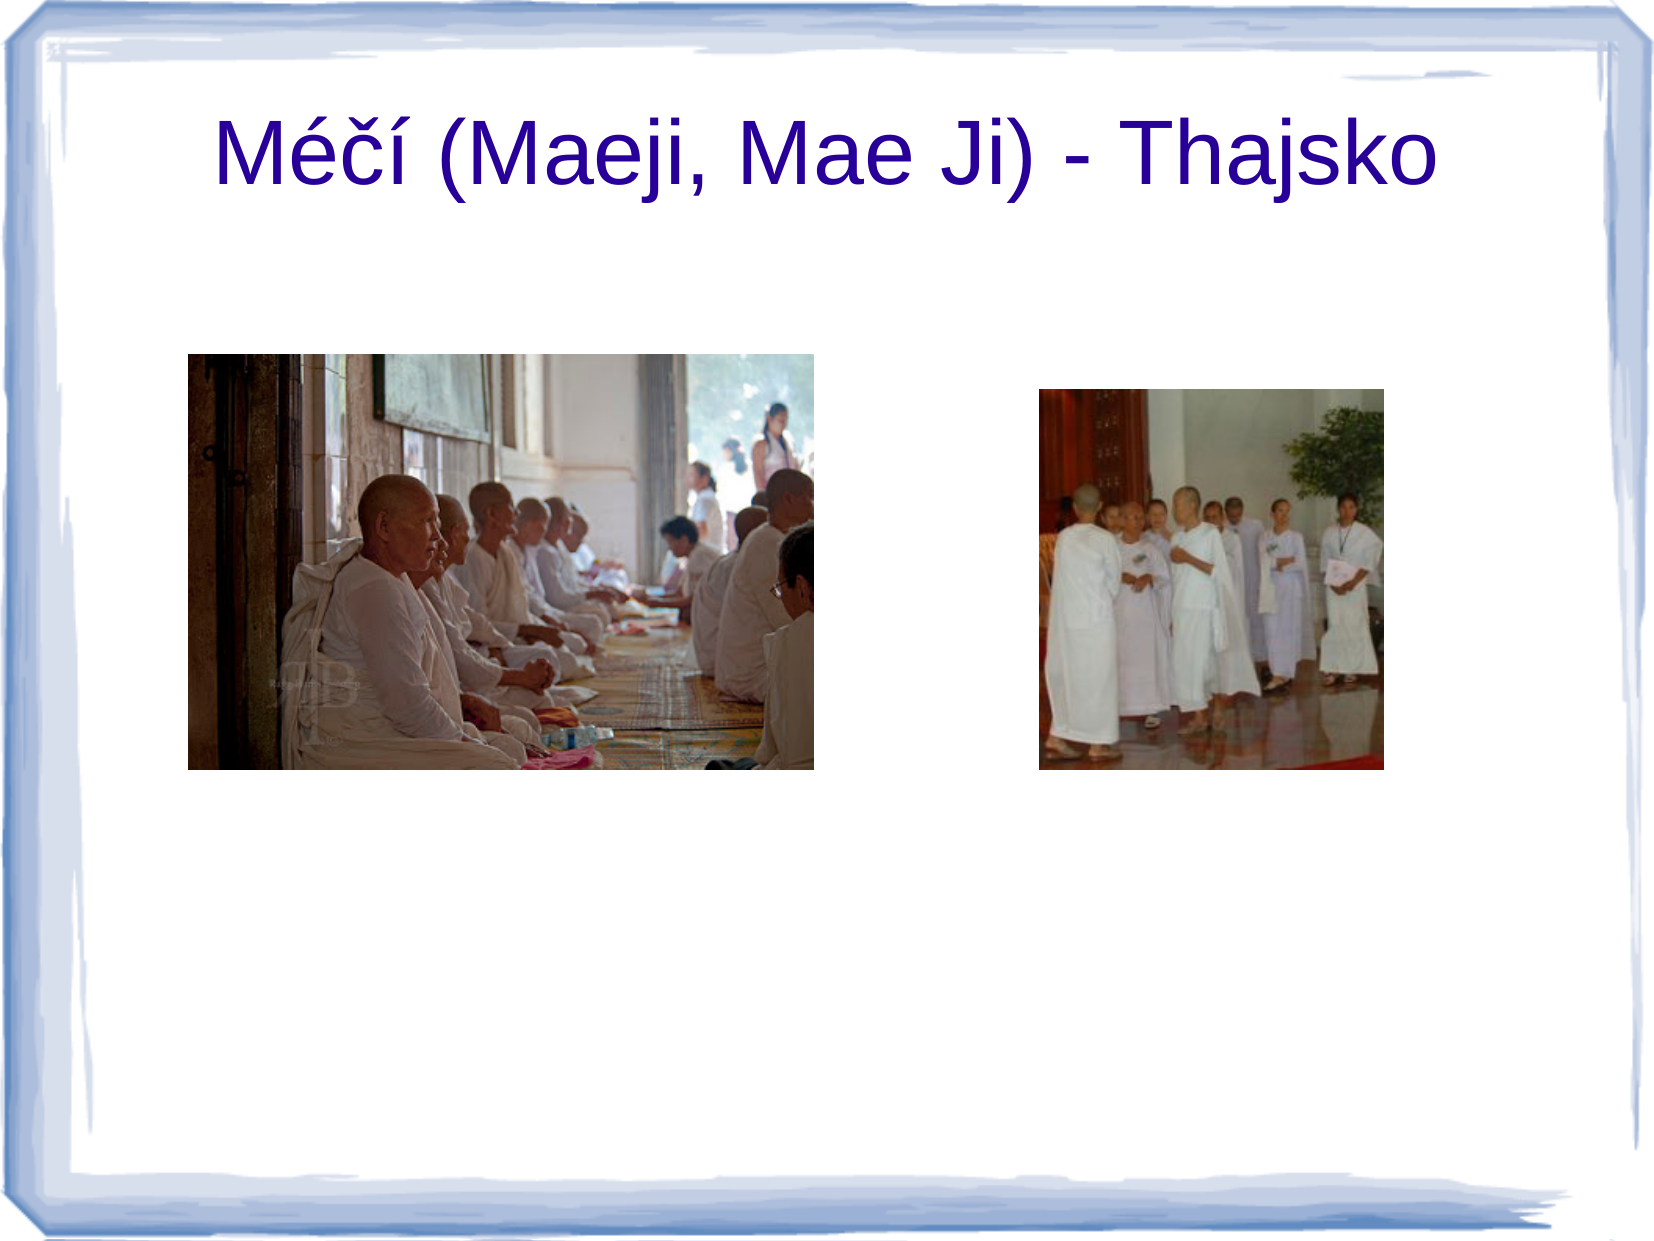

# Méčí (Maeji, Mae Ji) - Thajsko